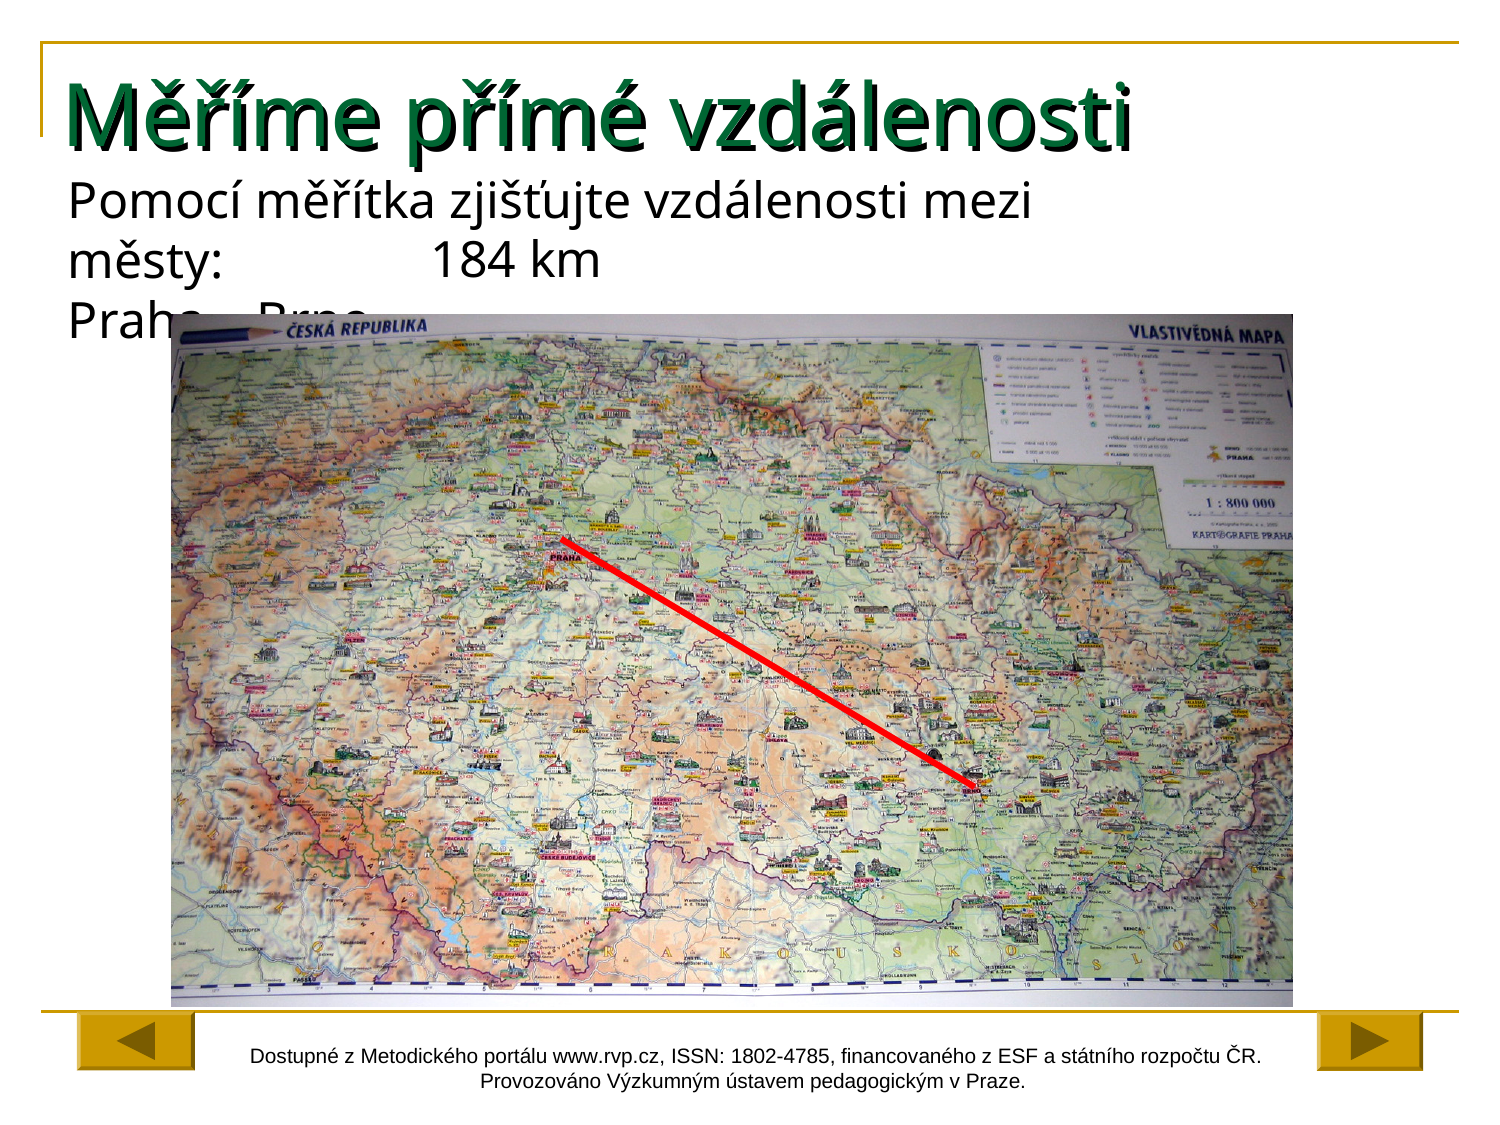

# Měříme přímé vzdálenosti
Pomocí měřítka zjišťujte vzdálenosti mezi městy:
Praha – Brno
184 km